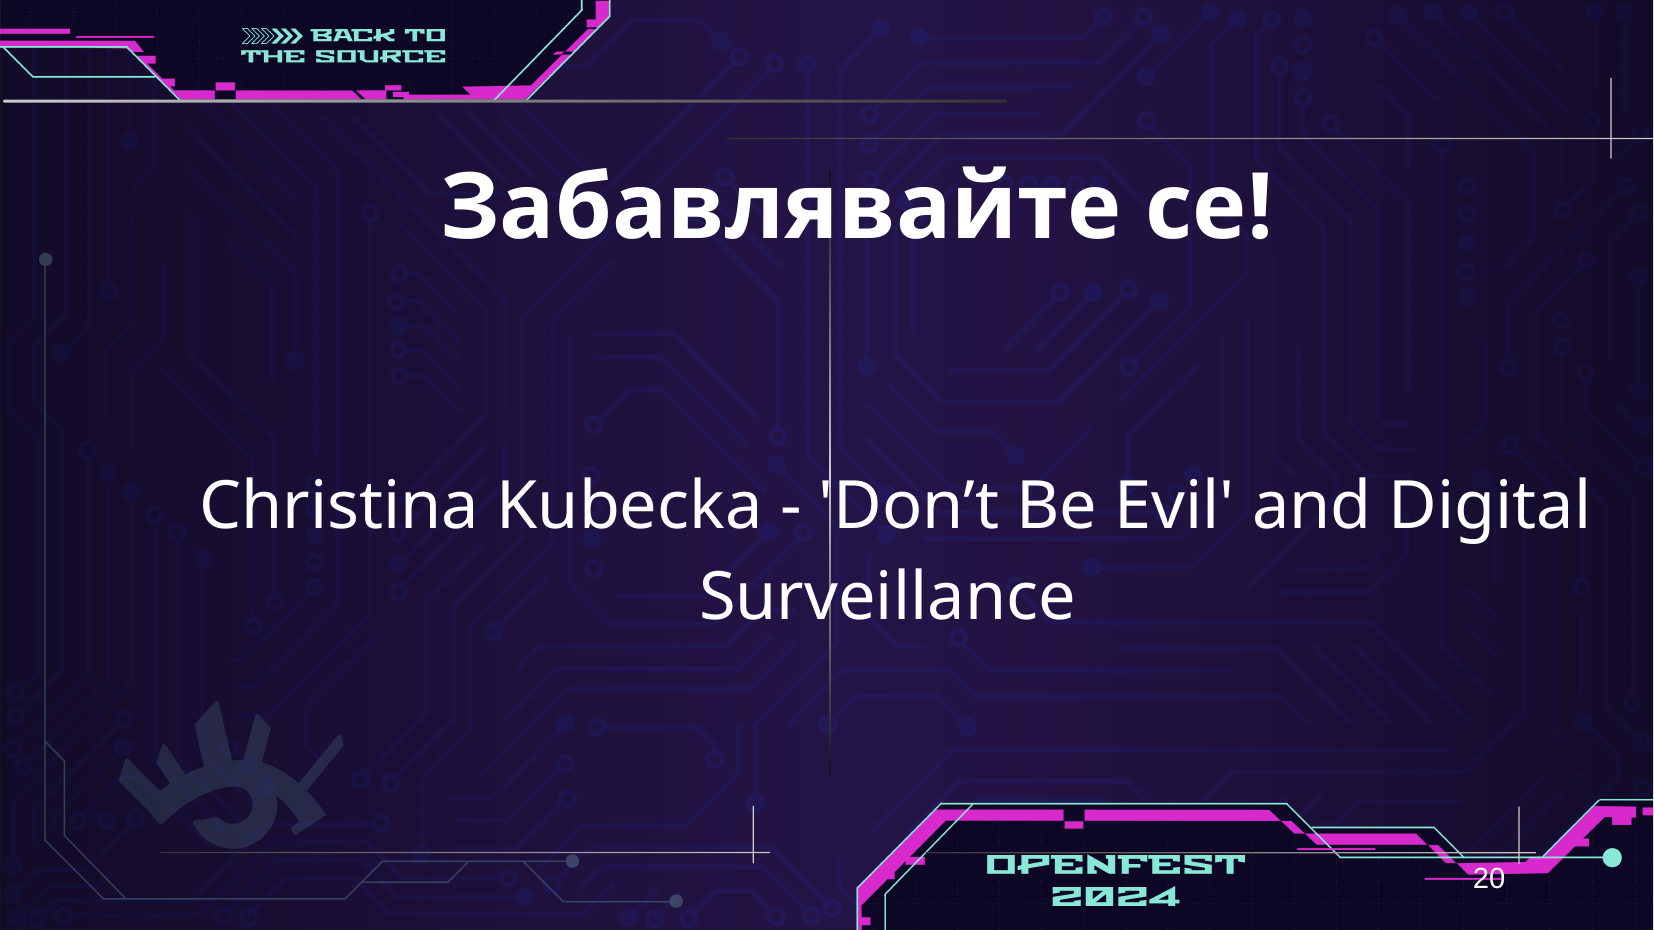

# Забавлявайте се!
Christina Kubecka - 'Don’t Be Evil' and Digital Surveillance
20